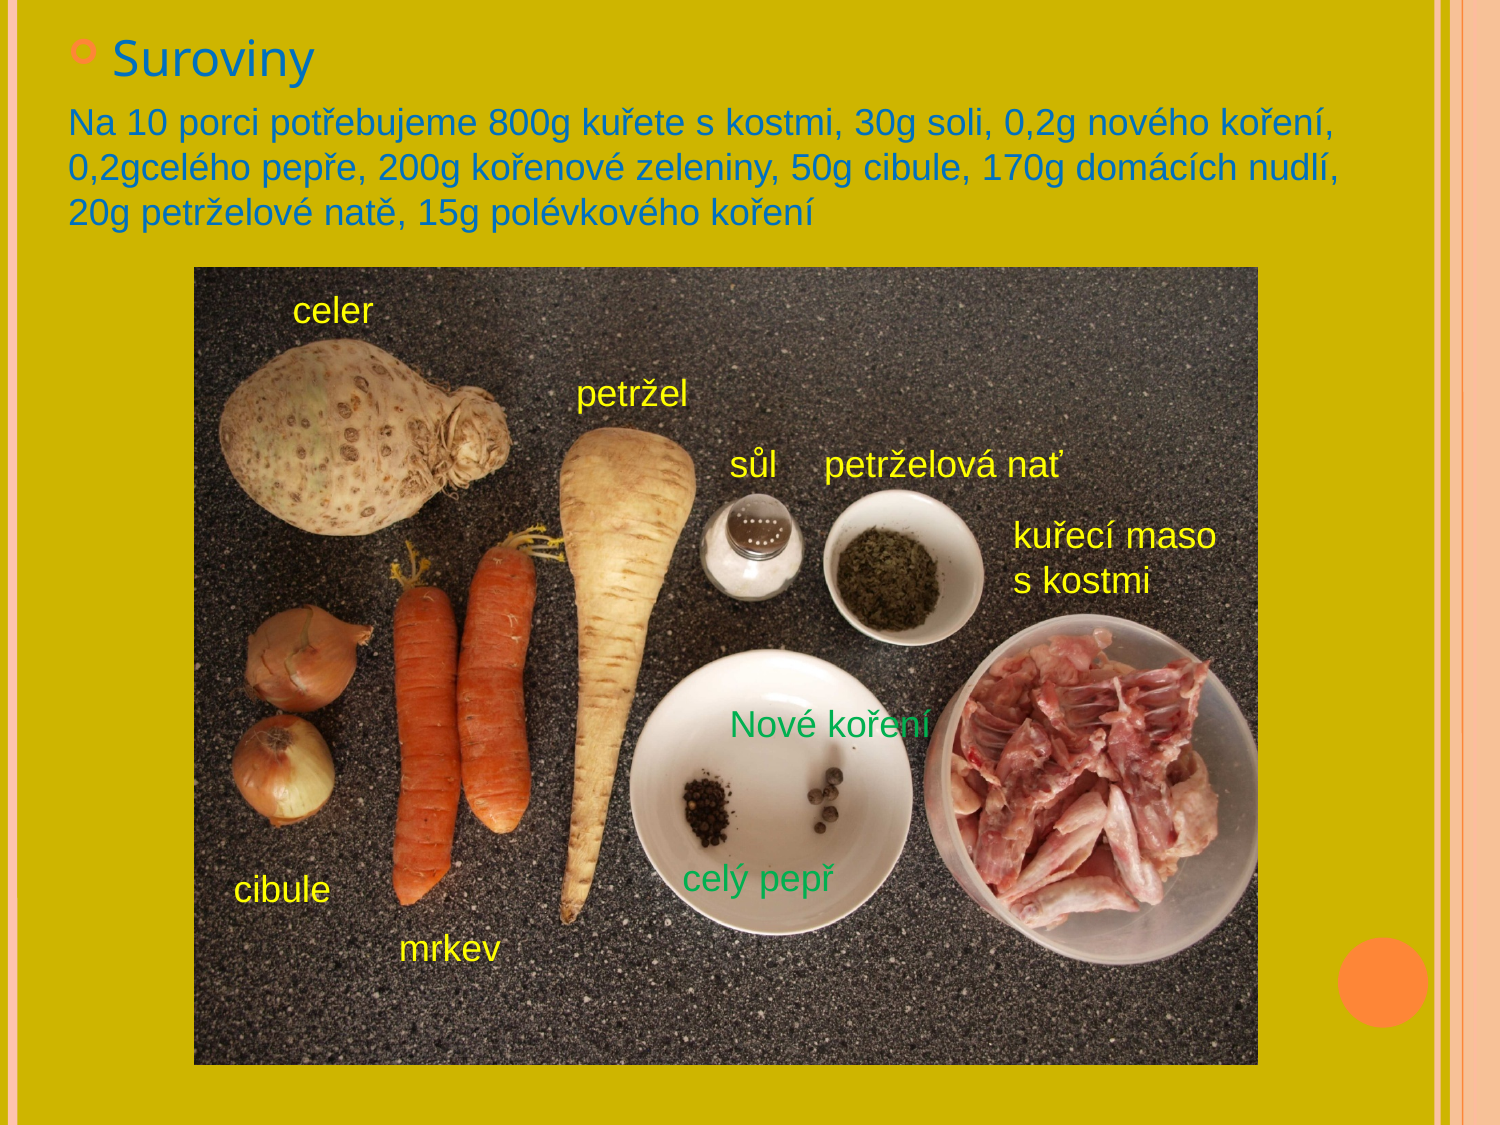

Suroviny
#
Na 10 porci potřebujeme 800g kuřete s kostmi, 30g soli, 0,2g nového koření,
0,2gcelého pepře, 200g kořenové zeleniny, 50g cibule, 170g domácích nudlí,
20g petrželové natě, 15g polévkového koření
celer
petržel
sůl
petrželová nať
kuřecí maso
s kostmi
Nové koření
celý pepř
cibule
mrkev